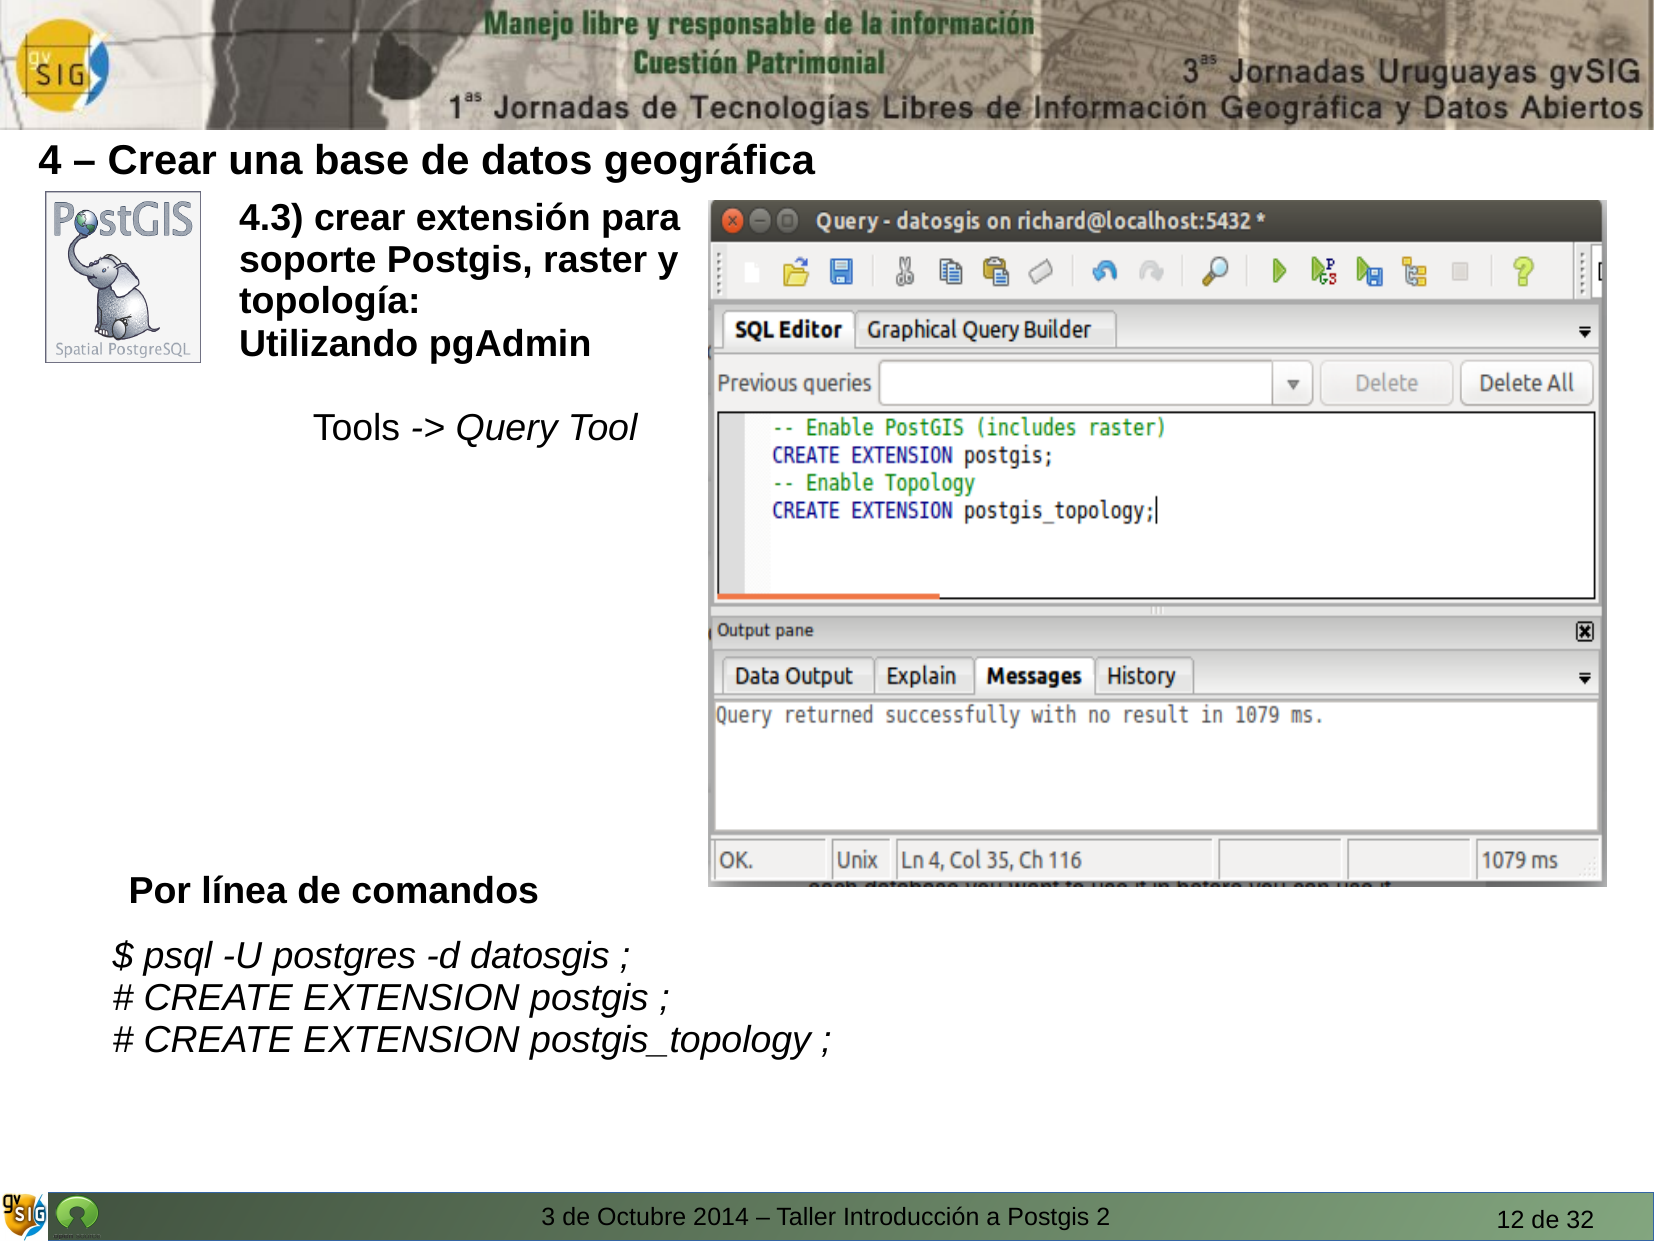

4 – Crear una base de datos geográfica
4.3) crear extensión para soporte Postgis, raster y topología:
Utilizando pgAdmin
	Tools -> Query Tool
Por línea de comandos
$ psql -U postgres -d datosgis ;
# CREATE EXTENSION postgis ;
# CREATE EXTENSION postgis_topology ;
3 de Octubre 2014 – Taller Introducción a Postgis 2
 de 32